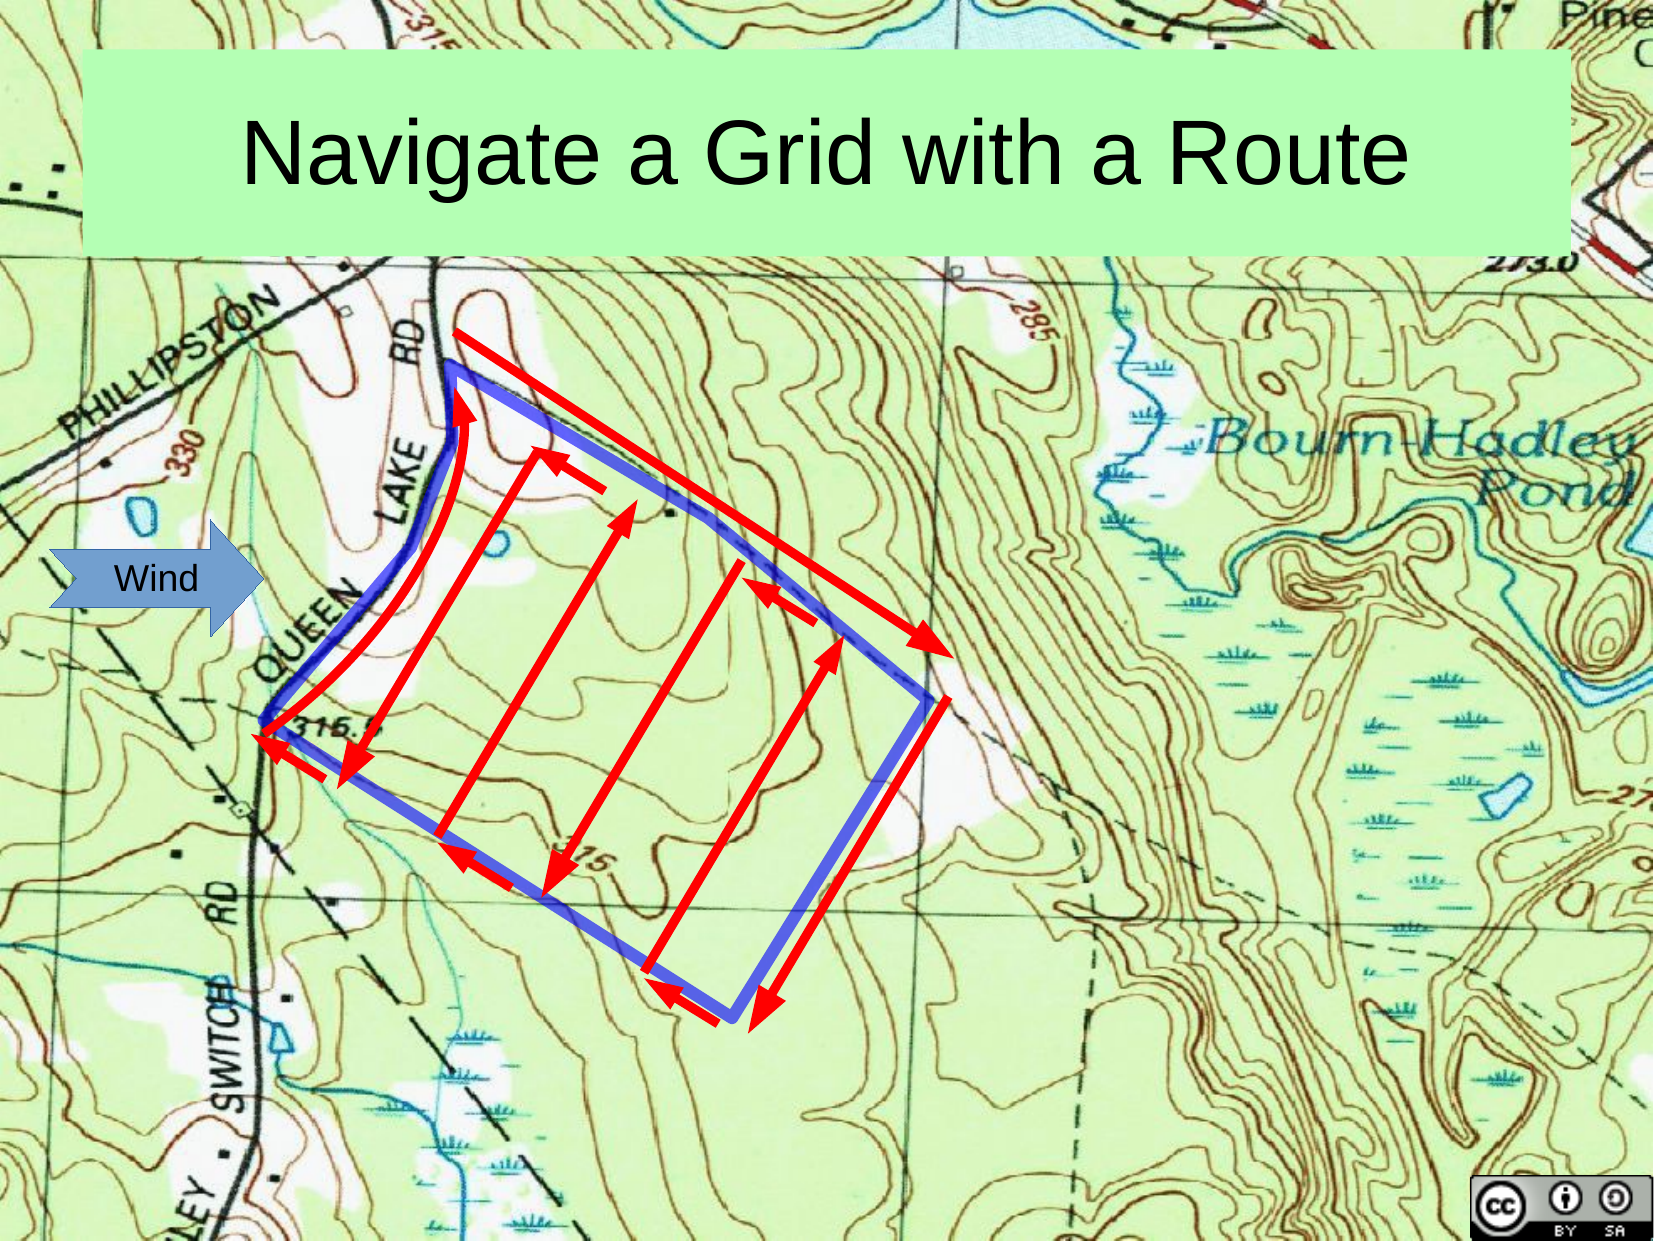

# Navigate a Grid with a Route
Wind